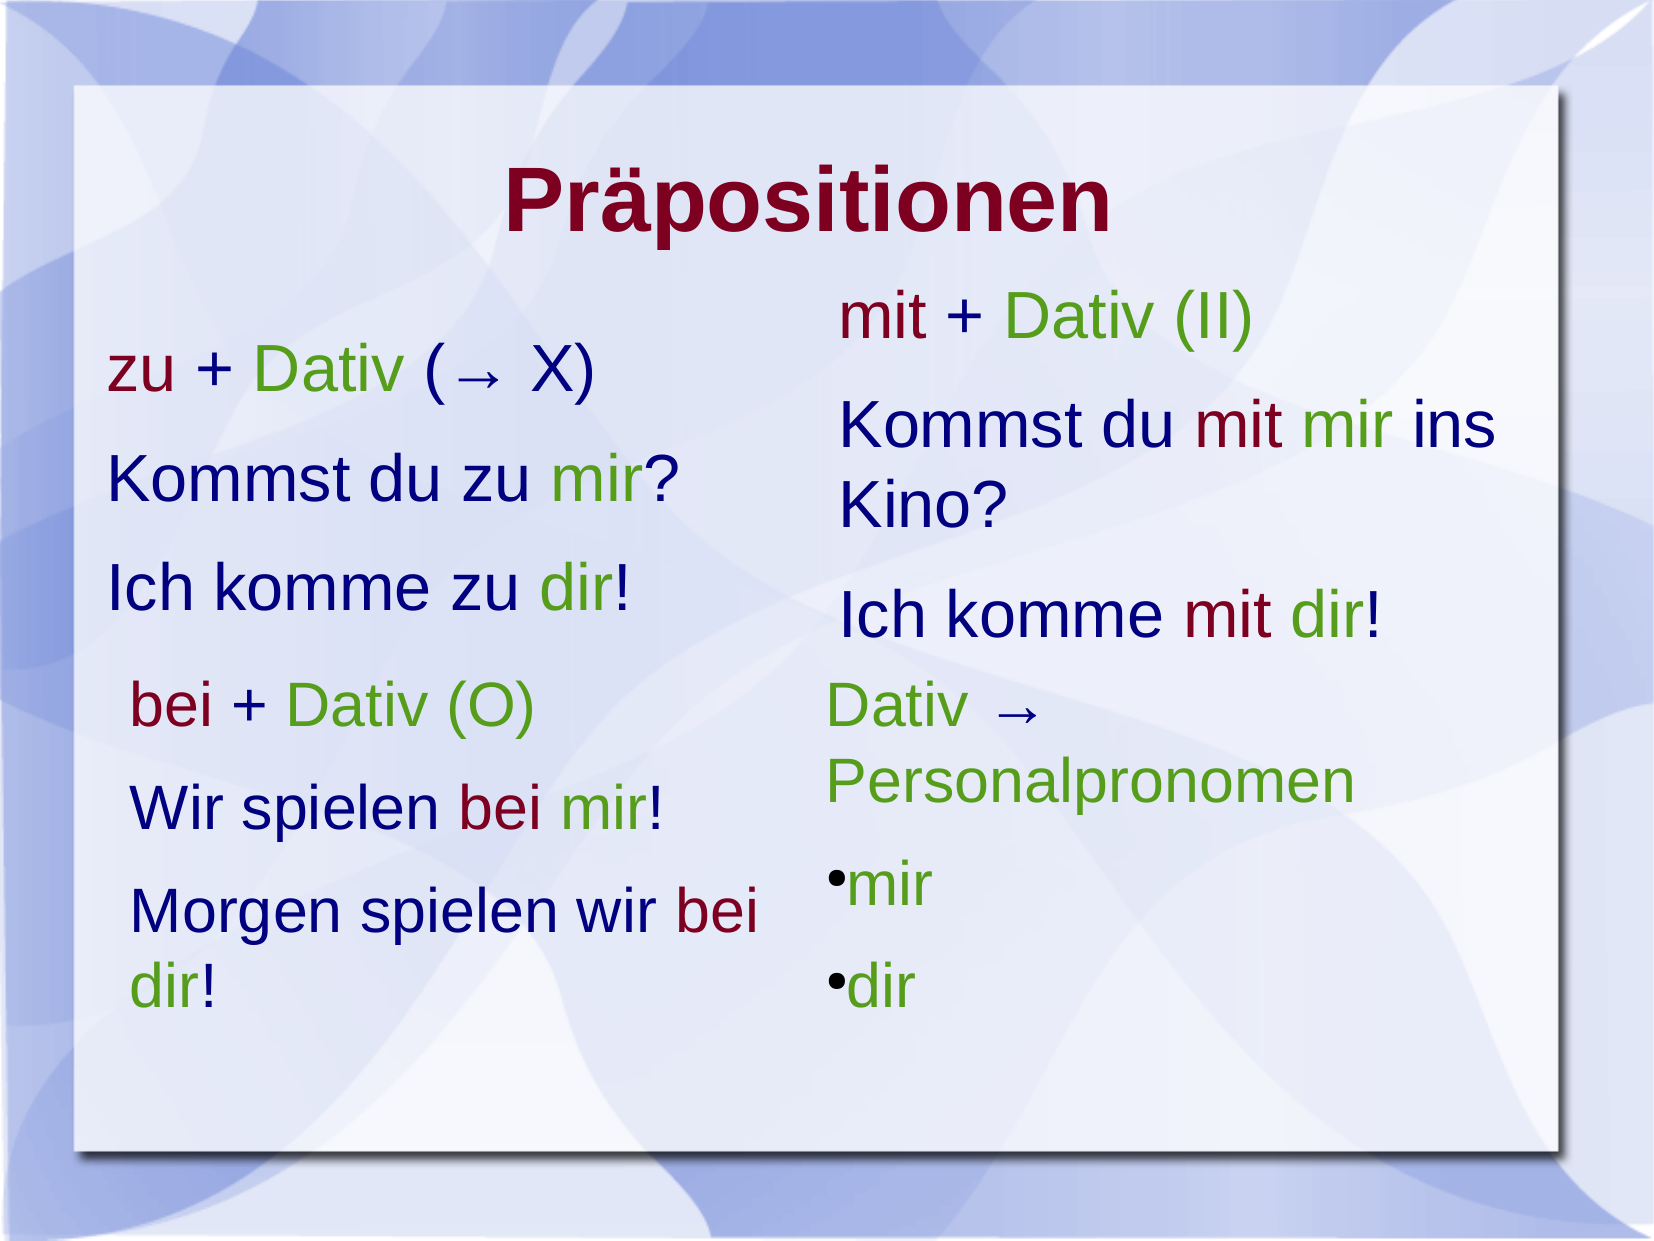

Präpositionen
mit + Dativ (II)
Kommst du mit mir ins Kino?
Ich komme mit dir!
# zu + Dativ (→ X)
Kommst du zu mir?
Ich komme zu dir!
bei + Dativ (O)
Wir spielen bei mir!
Morgen spielen wir bei dir!
Dativ → Personalpronomen
mir
dir